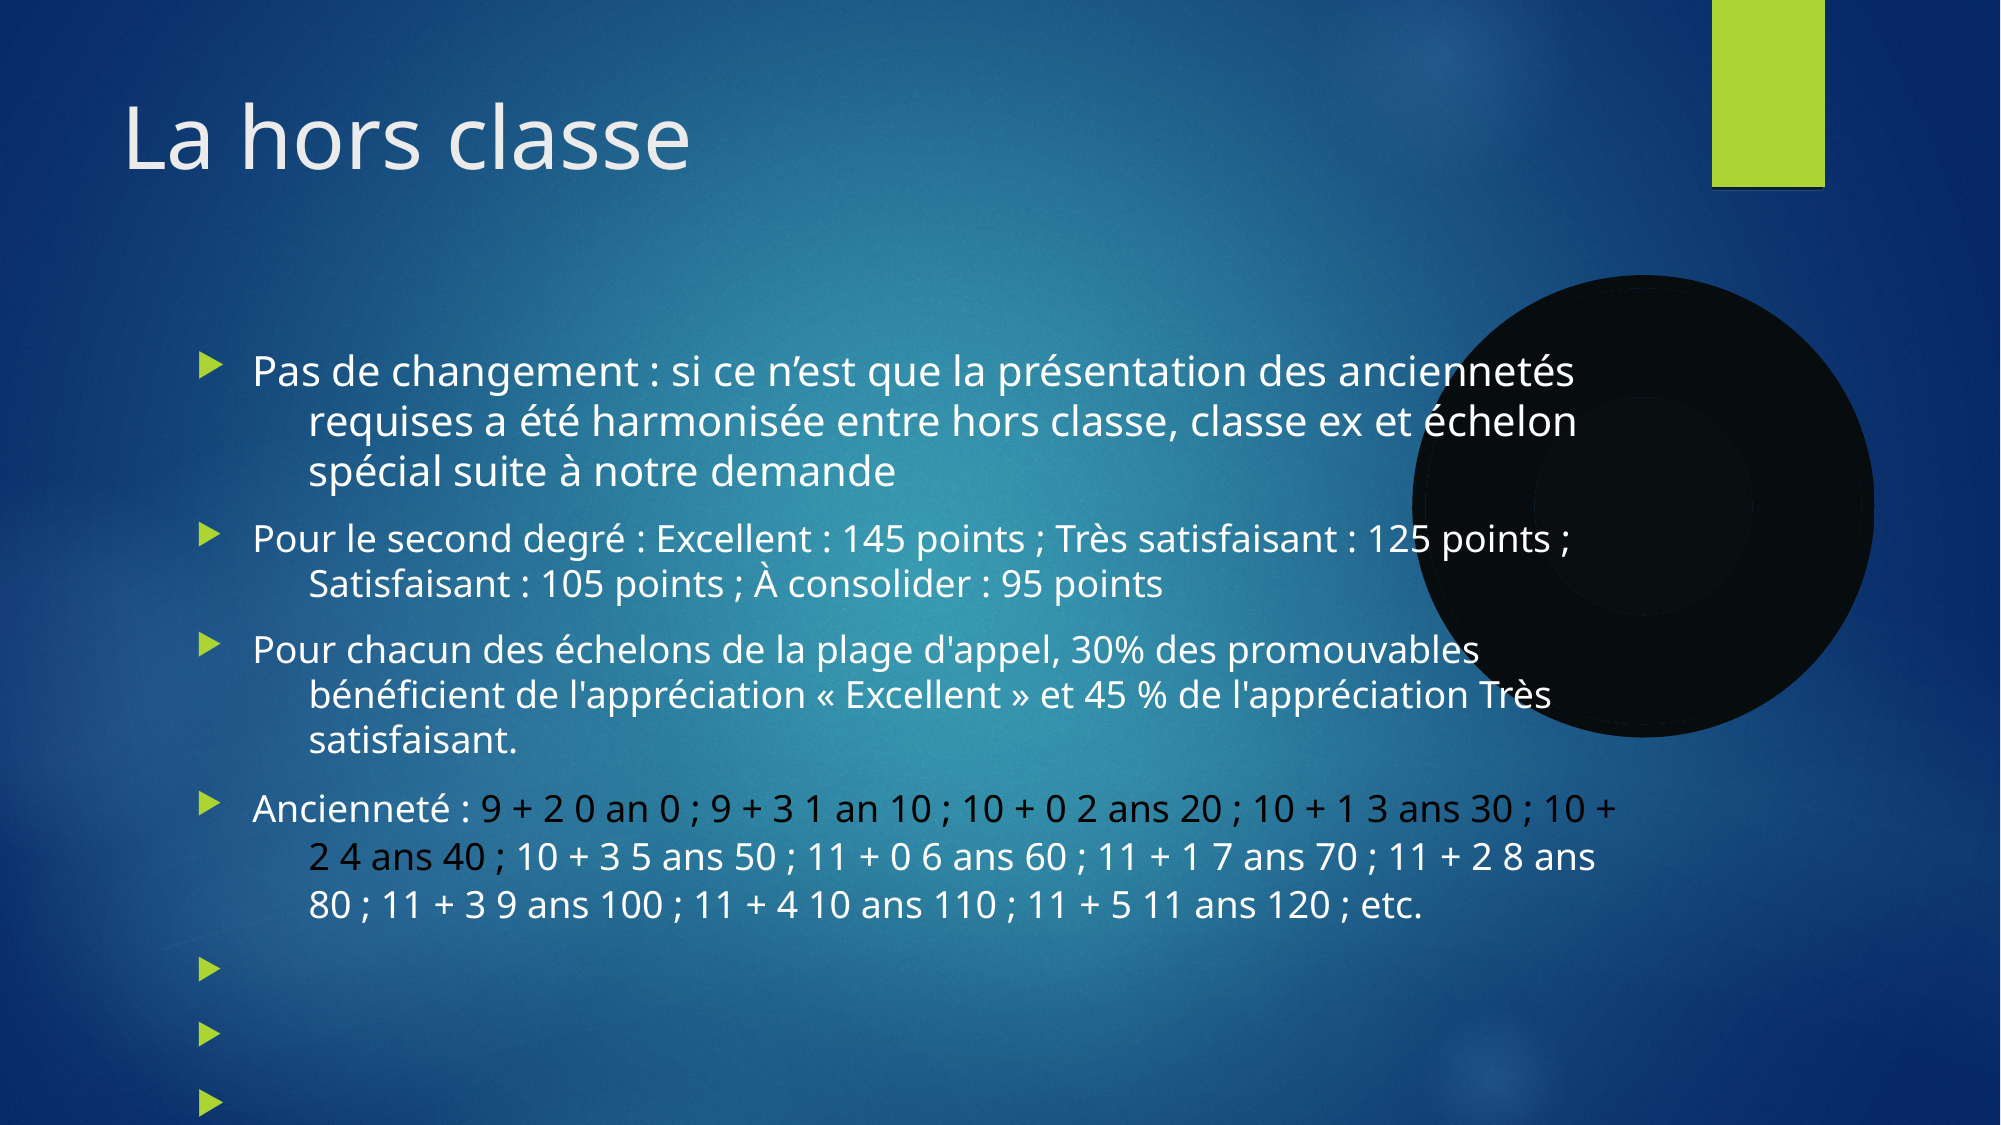

# La hors classe
Pas de changement : si ce n’est que la présentation des anciennetés requises a été harmonisée entre hors classe, classe ex et échelon spécial suite à notre demande
Pour le second degré : Excellent : 145 points ; Très satisfaisant : 125 points ; Satisfaisant : 105 points ; À consolider : 95 points
Pour chacun des échelons de la plage d'appel, 30% des promouvables bénéficient de l'appréciation « Excellent » et 45 % de l'appréciation Très satisfaisant.
Ancienneté : 9 + 2 0 an 0 ; 9 + 3 1 an 10 ; 10 + 0 2 ans 20 ; 10 + 1 3 ans 30 ; 10 + 2 4 ans 40 ; 10 + 3 5 ans 50 ; 11 + 0 6 ans 60 ; 11 + 1 7 ans 70 ; 11 + 2 8 ans 80 ; 11 + 3 9 ans 100 ; 11 + 4 10 ans 110 ; 11 + 5 11 ans 120 ; etc.